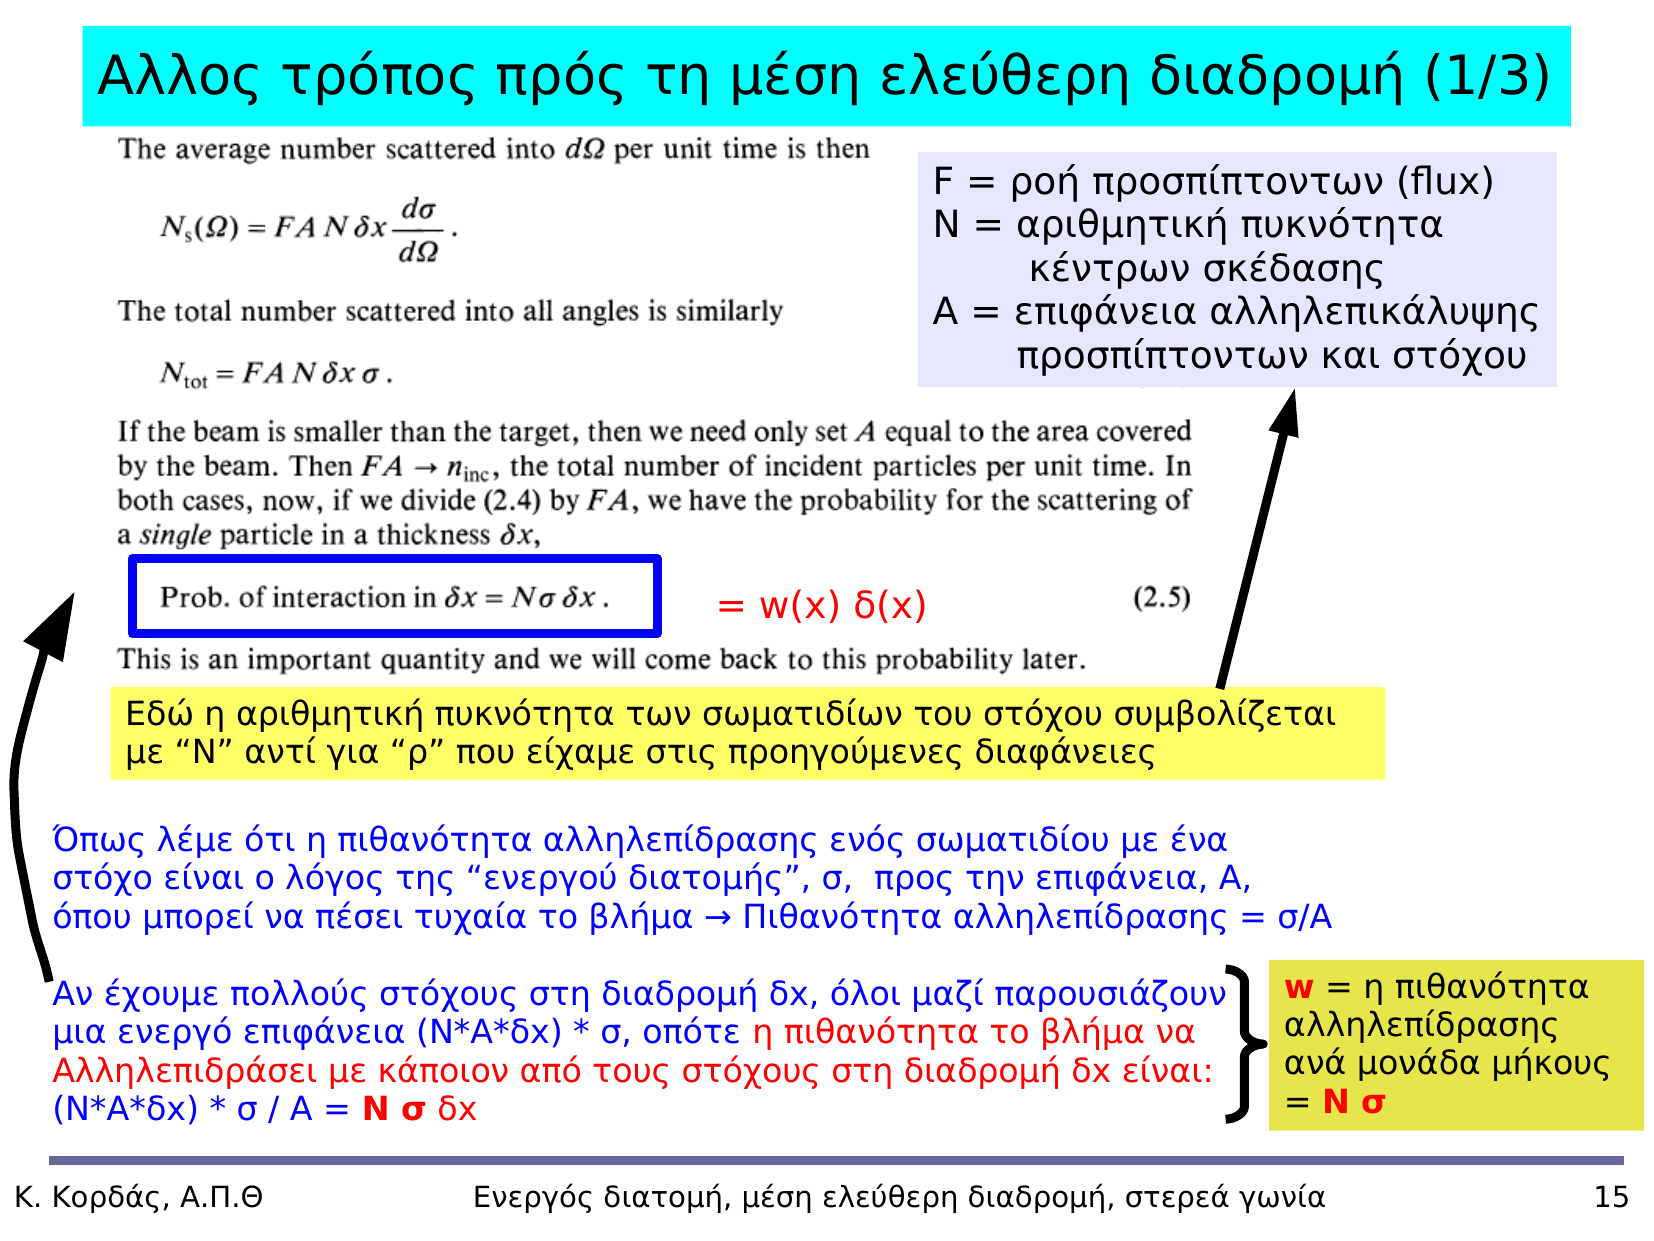

# Αλλος τρόπος πρός τη μέση ελεύθερη διαδρομή (1/3)
F = ροή προσπίπτοντων (flux)
Ν = αριθμητική πυκνότητα
 κέντρων σκέδασης
Α = επιφάνεια αλληλεπικάλυψης
 προσπίπτοντων και στόχου
= w(x) δ(x)
Εδώ η αριθμητική πυκνότητα των σωματιδίων του στόχου συμβολίζεται με “Ν” αντί για “ρ” που είχαμε στις προηγούμενες διαφάνειες
Όπως λέμε ότι η πιθανότητα αλληλεπίδρασης ενός σωματιδίου με ένα
στόχο είναι ο λόγος της “ενεργού διατομής”, σ, προς την επιφάνεια, Α,
όπου μπορεί να πέσει τυχαία το βλήμα → Πιθανότητα αλληλεπίδρασης = σ/Α
Αν έχουμε πολλούς στόχους στη διαδρομή δx, όλοι μαζί παρουσιάζουν
μια ενεργό επιφάνεια (Ν*Α*δx) * σ, oπότε η πιθανότητα το βλήμα να
Αλληλεπιδράσει με κάποιον από τους στόχους στη διαδρομή δx είναι:
(Ν*Α*δx) * σ / Α = Ν σ δx
w = η πιθανότητα αλληλεπίδρασης ανά μονάδα μήκους = Ν σ
Κ. Κορδάς, Α.Π.Θ
Ενεργός διατομή, μέση ελεύθερη διαδρομή, στερεά γωνία
15